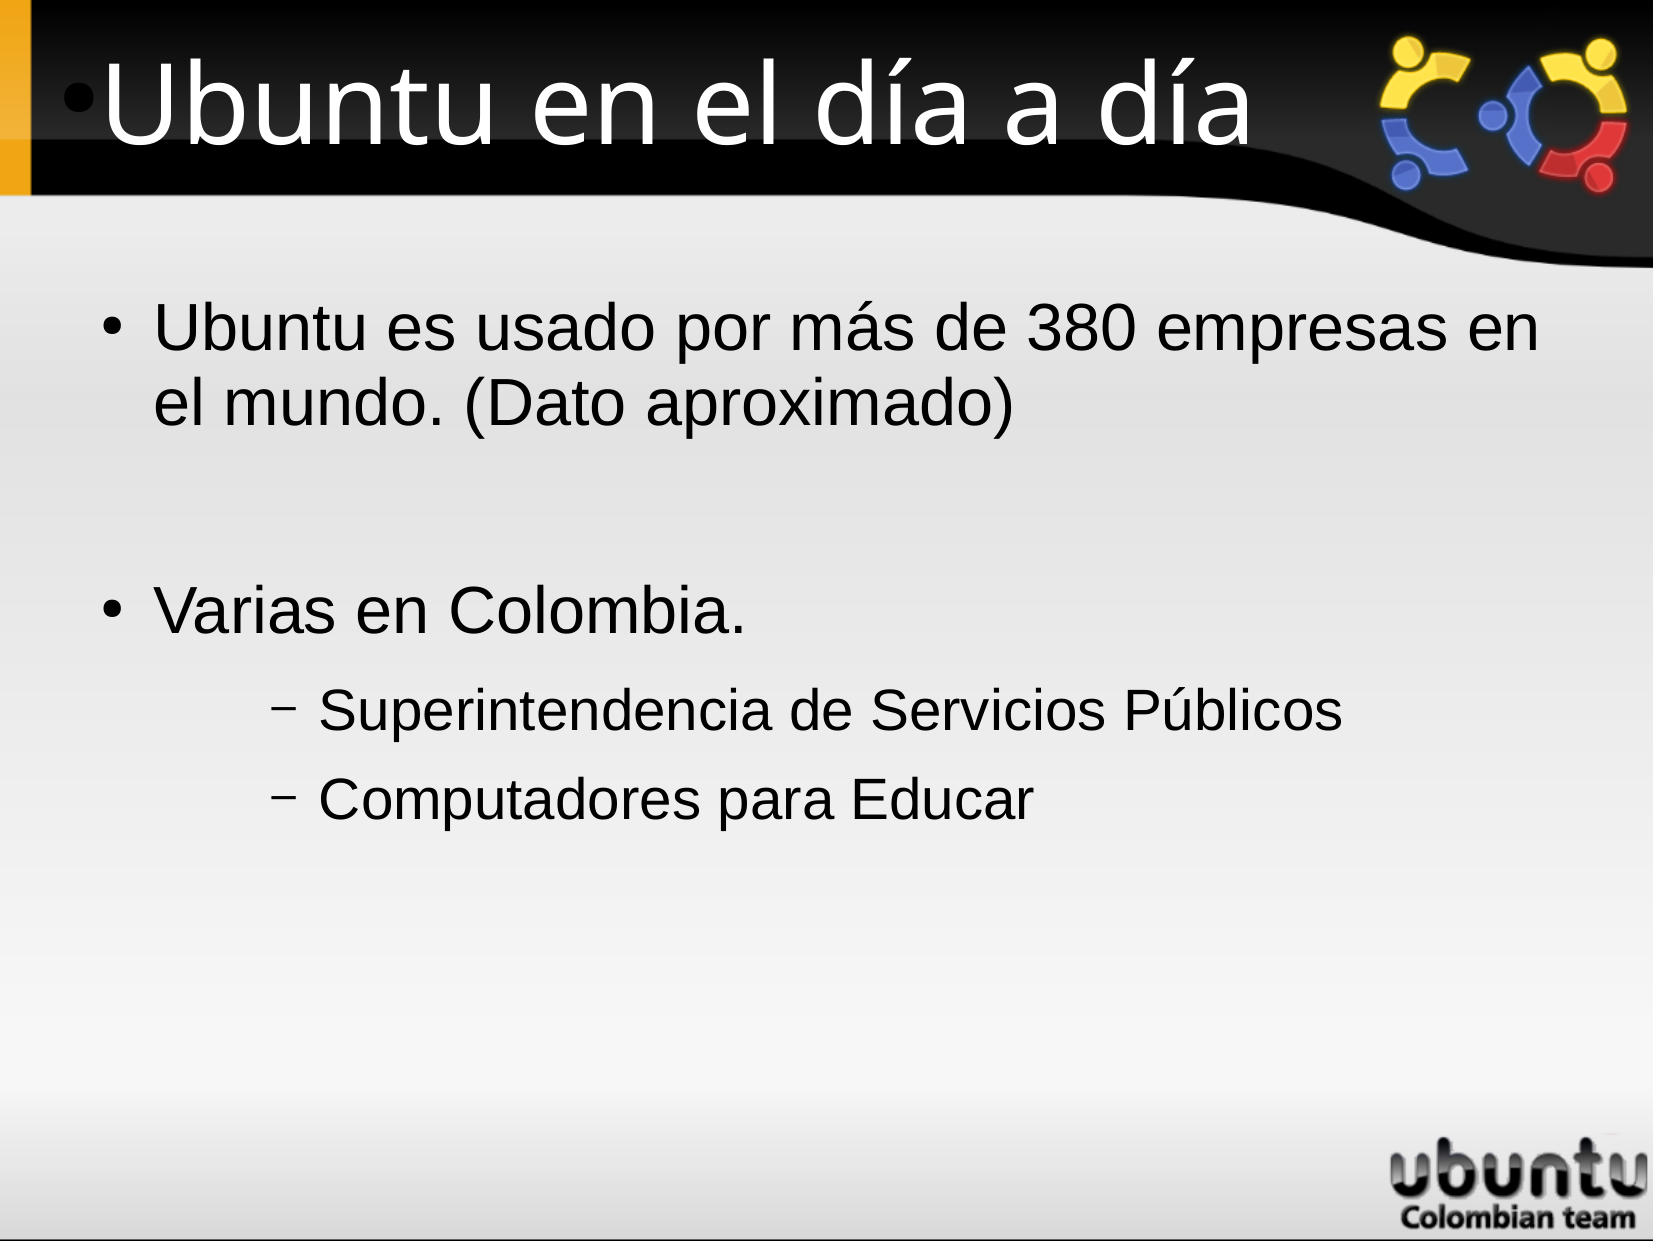

# Ubuntu en el día a día
Ubuntu es usado por más de 380 empresas en el mundo. (Dato aproximado)
Varias en Colombia.
Superintendencia de Servicios Públicos
Computadores para Educar